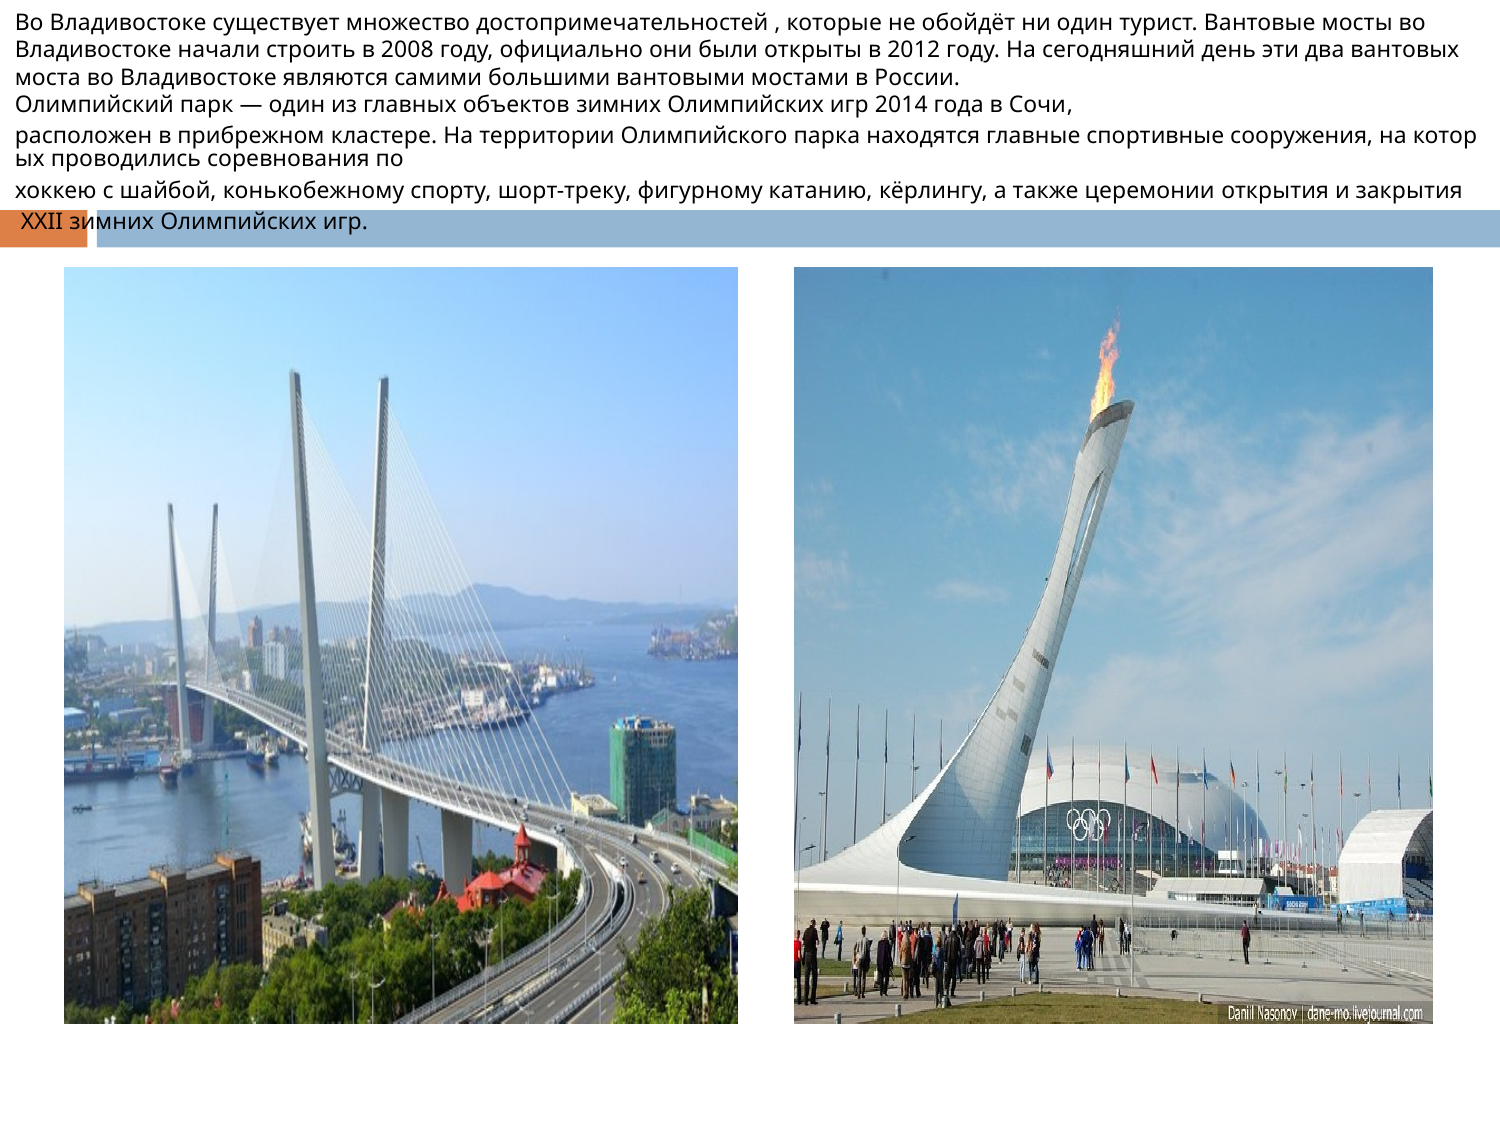

# Во Владивостоке существует множество достопримечательностей , которые не обойдёт ни один турист. Вантовые мосты во Владивостоке начали строить в 2008 году, официально они были открыты в 2012 году. На сегодняшний день эти два вантовых моста во Владивостоке являются самими большими вантовыми мостами в России. Олимпийский парк — один из главных объектов зимних Олимпийских игр 2014 года в Сочи, расположен в прибрежном кластере. На территории Олимпийского парка находятся главные спортивные сооружения, на которых проводились соревнования по хоккею с шайбой, конькобежному спорту, шорт-треку, фигурному катанию, кёрлингу, а также церемонии открытия и закрытия XXII зимних Олимпийских игр.